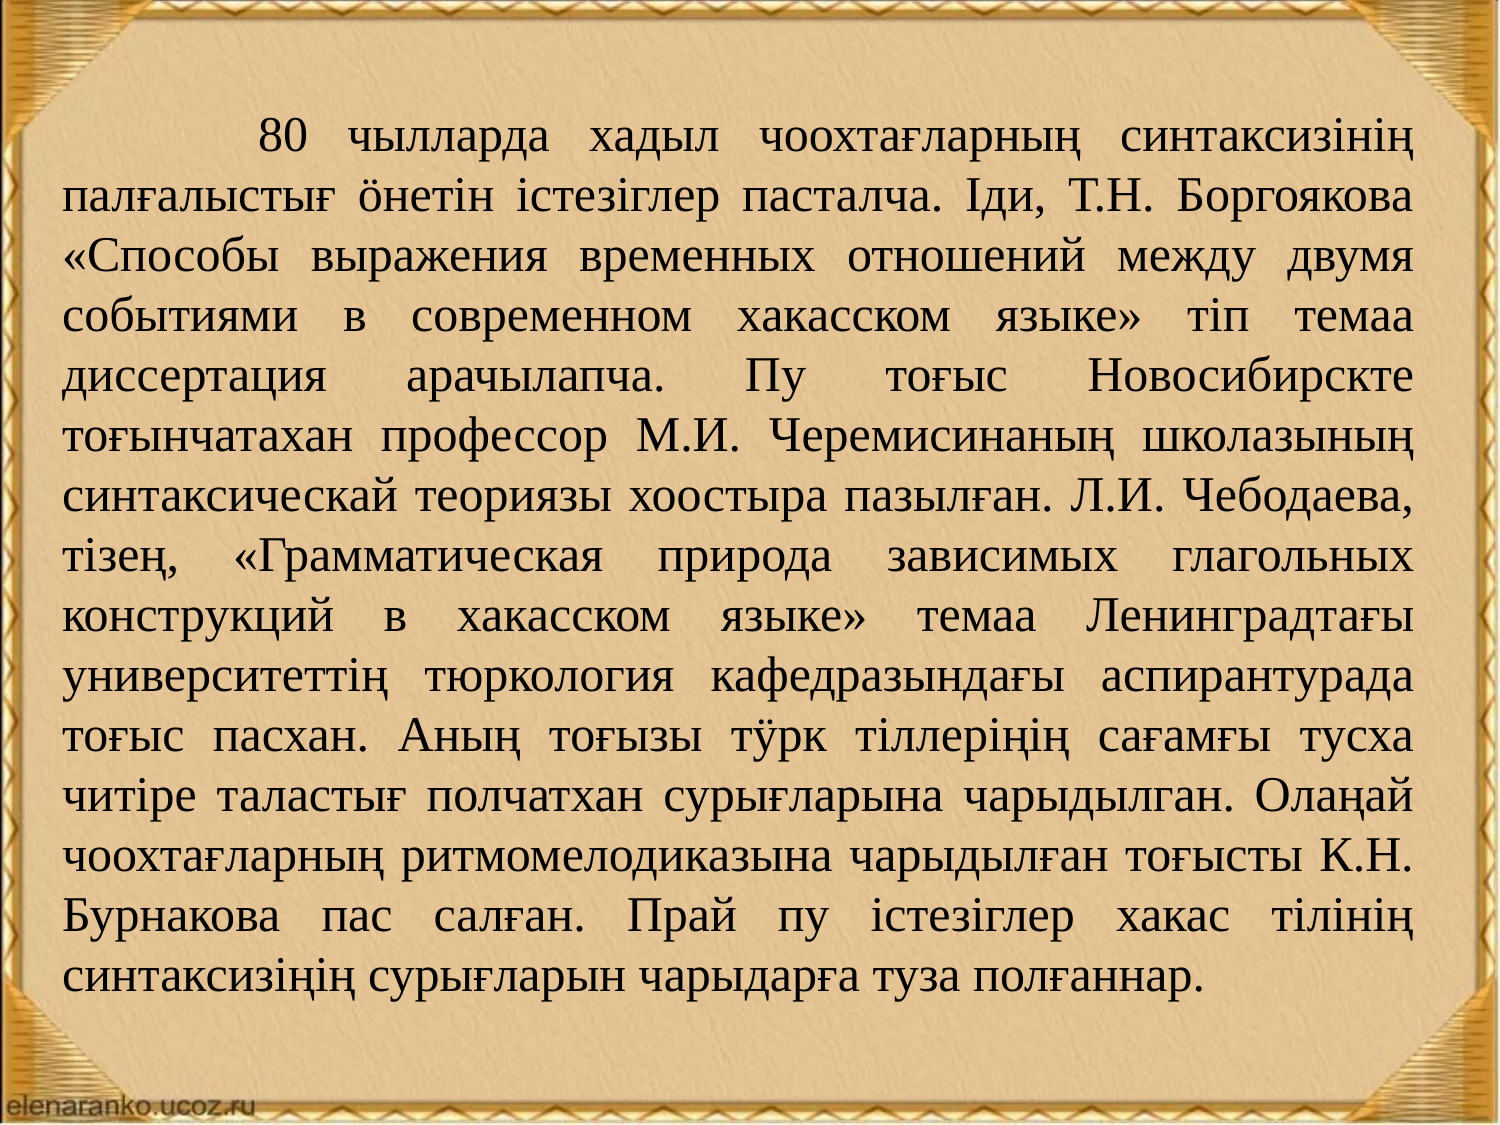

80 чылларда хадыл чоохтағларның синтаксизінің палғалыстығ ӧнетін істезіглер пасталча. Іди, Т.Н. Боргоякова «Способы выражения временных отношений между двумя событиями в современном хакасском языке» тіп темаа диссертация арачылапча. Пу тоғыс Новосибирскте тоғынчатахан профессор М.И. Черемисинаның школазының синтаксическай теориязы хоостыра пазылған. Л.И. Чебодаева, тізең, «Грамматическая природа зависимых глагольных конструкций в хакасском языке» темаа Ленинградтағы университеттің тюркология кафедразындағы аспирантурада тоғыс пасхан. Аның тоғызы тӱрк тіллеріңің сағамғы тусха читіре таластығ полчатхан сурығларына чарыдылган. Олаңай чоохтағларның ритмомелодиказына чарыдылған тоғысты К.Н. Бурнакова пас салған. Прай пу істезіглер хакас тілінің синтаксизіңің сурығларын чарыдарға туза полғаннар.